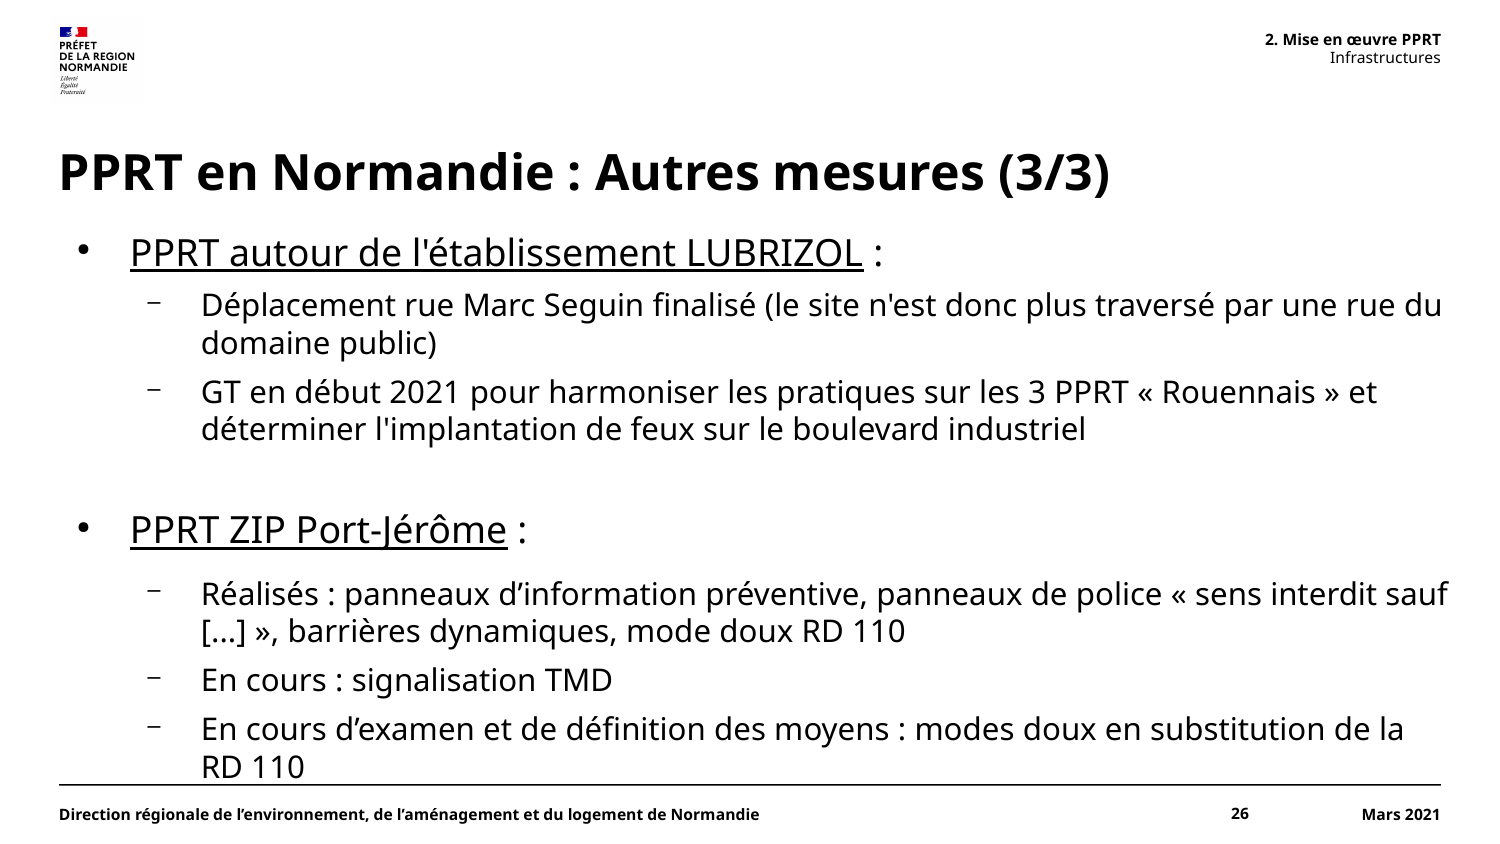

# Mise en œuvre PPRT
Infrastructures
PPRT en Normandie : Autres mesures (3/3)
PPRT autour de l'établissement LUBRIZOL :
Déplacement rue Marc Seguin finalisé (le site n'est donc plus traversé par une rue du domaine public)
GT en début 2021 pour harmoniser les pratiques sur les 3 PPRT « Rouennais » et déterminer l'implantation de feux sur le boulevard industriel
PPRT ZIP Port-Jérôme :
Réalisés : panneaux d’information préventive, panneaux de police « sens interdit sauf [...] », barrières dynamiques, mode doux RD 110
En cours : signalisation TMD
En cours d’examen et de définition des moyens : modes doux en substitution de la RD 110
Direction régionale de l’environnement, de l’aménagement et du logement de Normandie
Mars 2021
### Chart
| Category | 1 colonne | 2 colonne | 3 colonne |
|---|---|---|---|
| 1 ligne | 9.1 | 3.2 | 4.54 |
| 2 ligne | 2.4 | 8.8 | 9.65 |
| 3 ligne | 3.1 | 1.5 | 3.7 |
| 4 ligne | 4.3 | 9.02 | 6.2 |